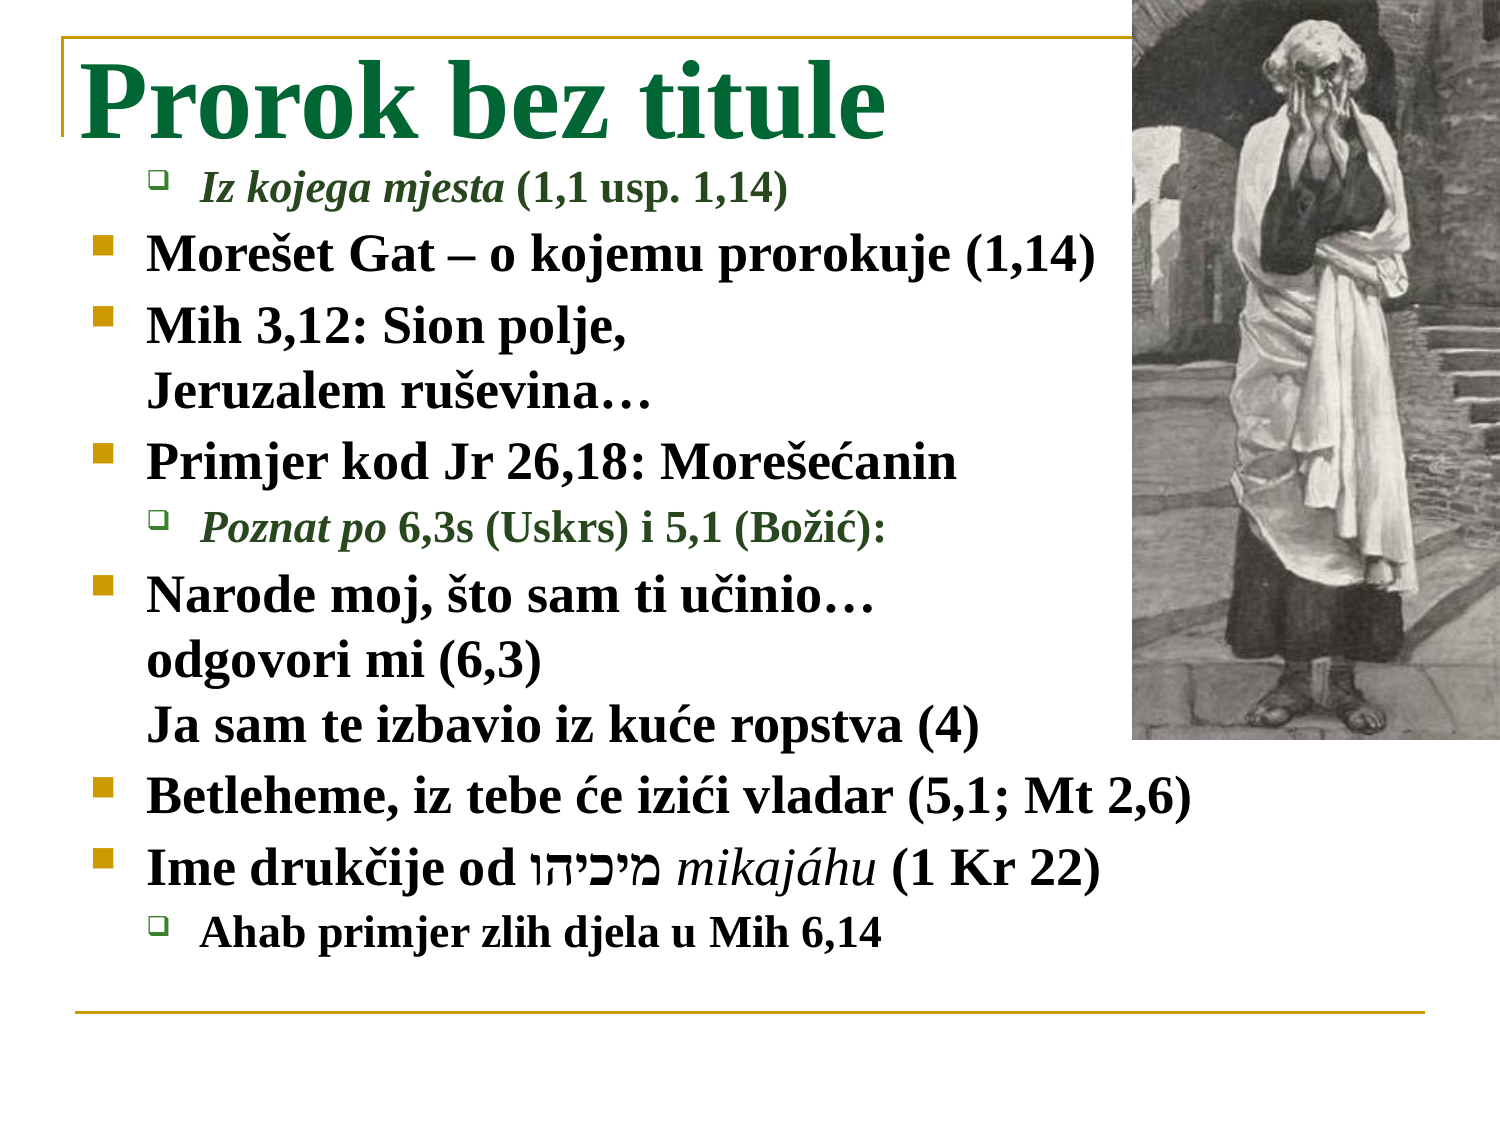

# Prorok bez titule
Iz kojega mjesta (1,1 usp. 1,14)
Morešet Gat – o kojemu prorokuje (1,14)
Mih 3,12: Sion polje,
Jeruzalem ruševina…
Primjer kod Jr 26,18: Morešećanin
Poznat po 6,3s (Uskrs) i 5,1 (Božić):
Narode moj, što sam ti učinio…
odgovori mi (6,3)
Ja sam te izbavio iz kuće ropstva (4)
Betleheme, iz tebe će izići vladar (5,1; Mt 2,6)
Ime drukčije od מיכיהו mikajáhu (1 Kr 22)
Ahab primjer zlih djela u Mih 6,14